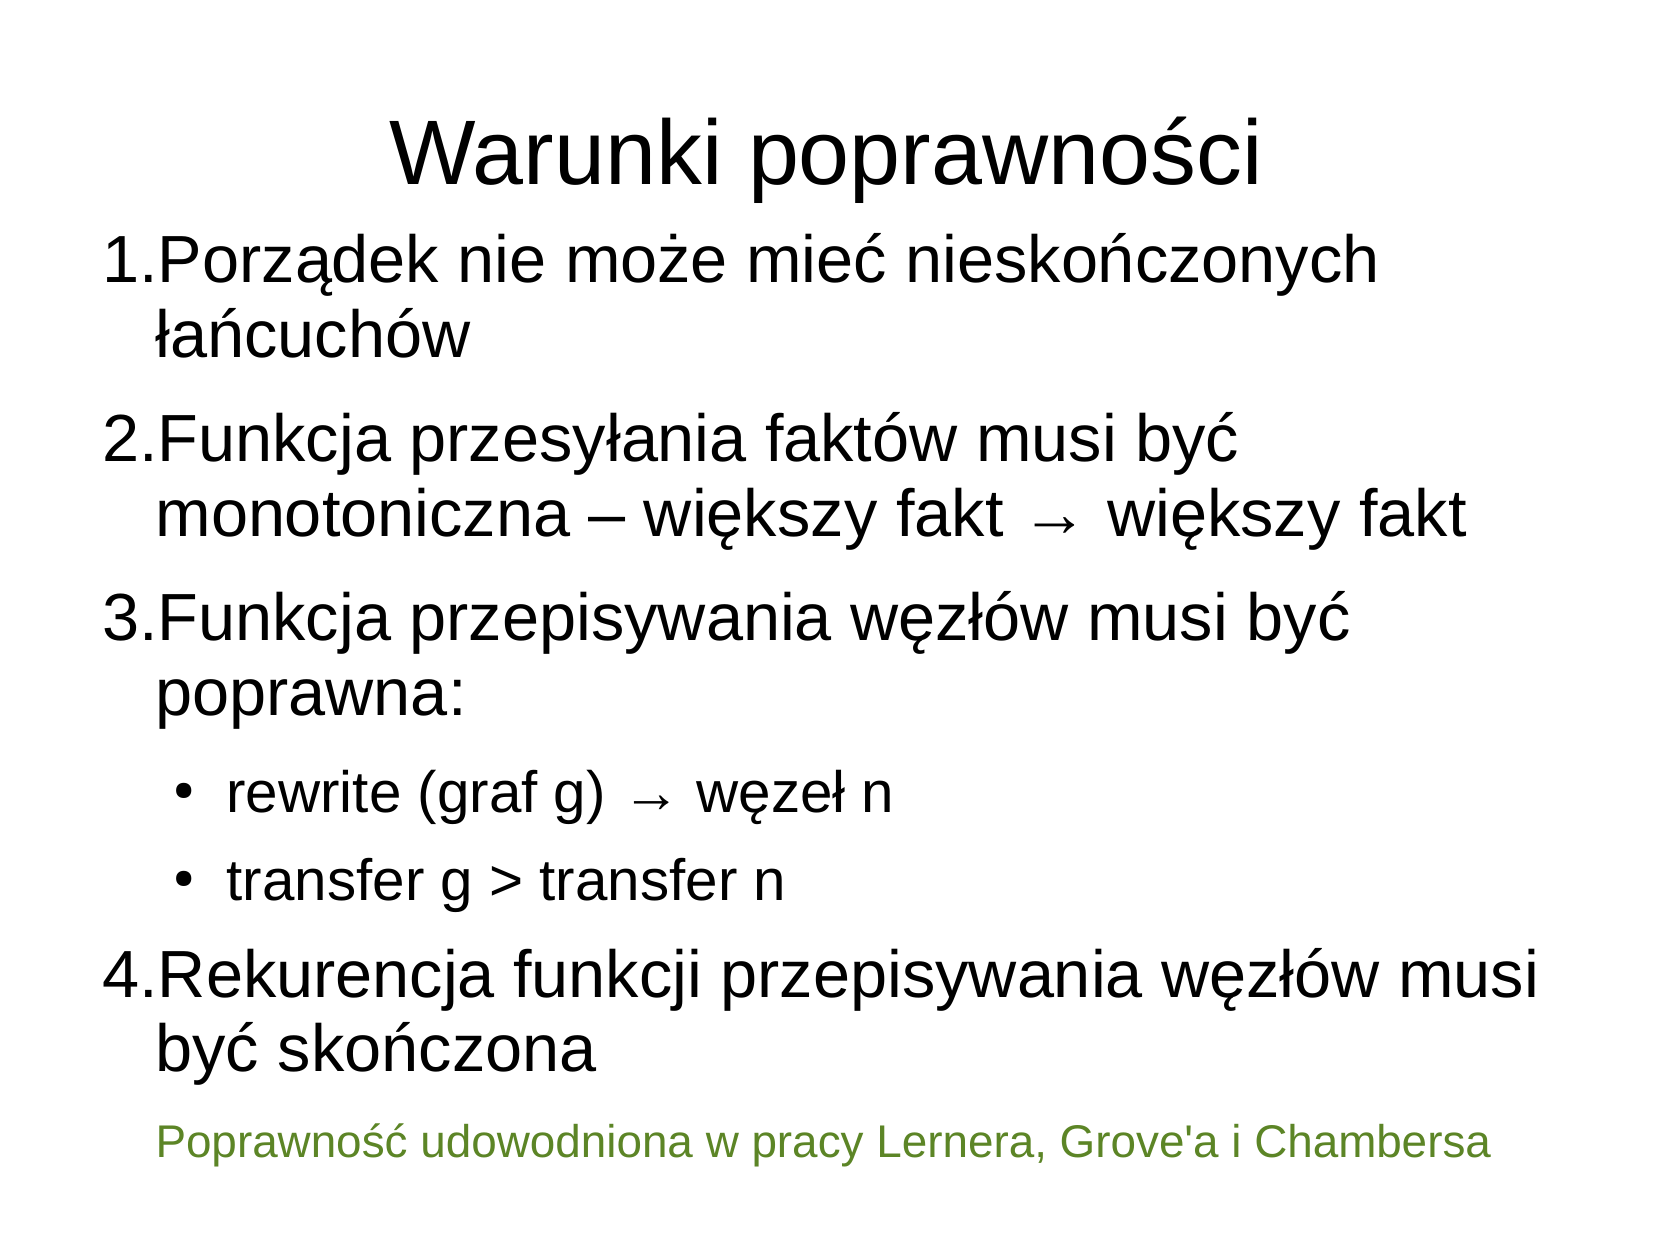

# Warunki poprawności
Porządek nie może mieć nieskończonych łańcuchów
Funkcja przesyłania faktów musi być monotoniczna – większy fakt → większy fakt
Funkcja przepisywania węzłów musi być poprawna:
rewrite (graf g) → węzeł n
transfer g > transfer n
Rekurencja funkcji przepisywania węzłów musi być skończona
Poprawność udowodniona w pracy Lernera, Grove'a i Chambersa